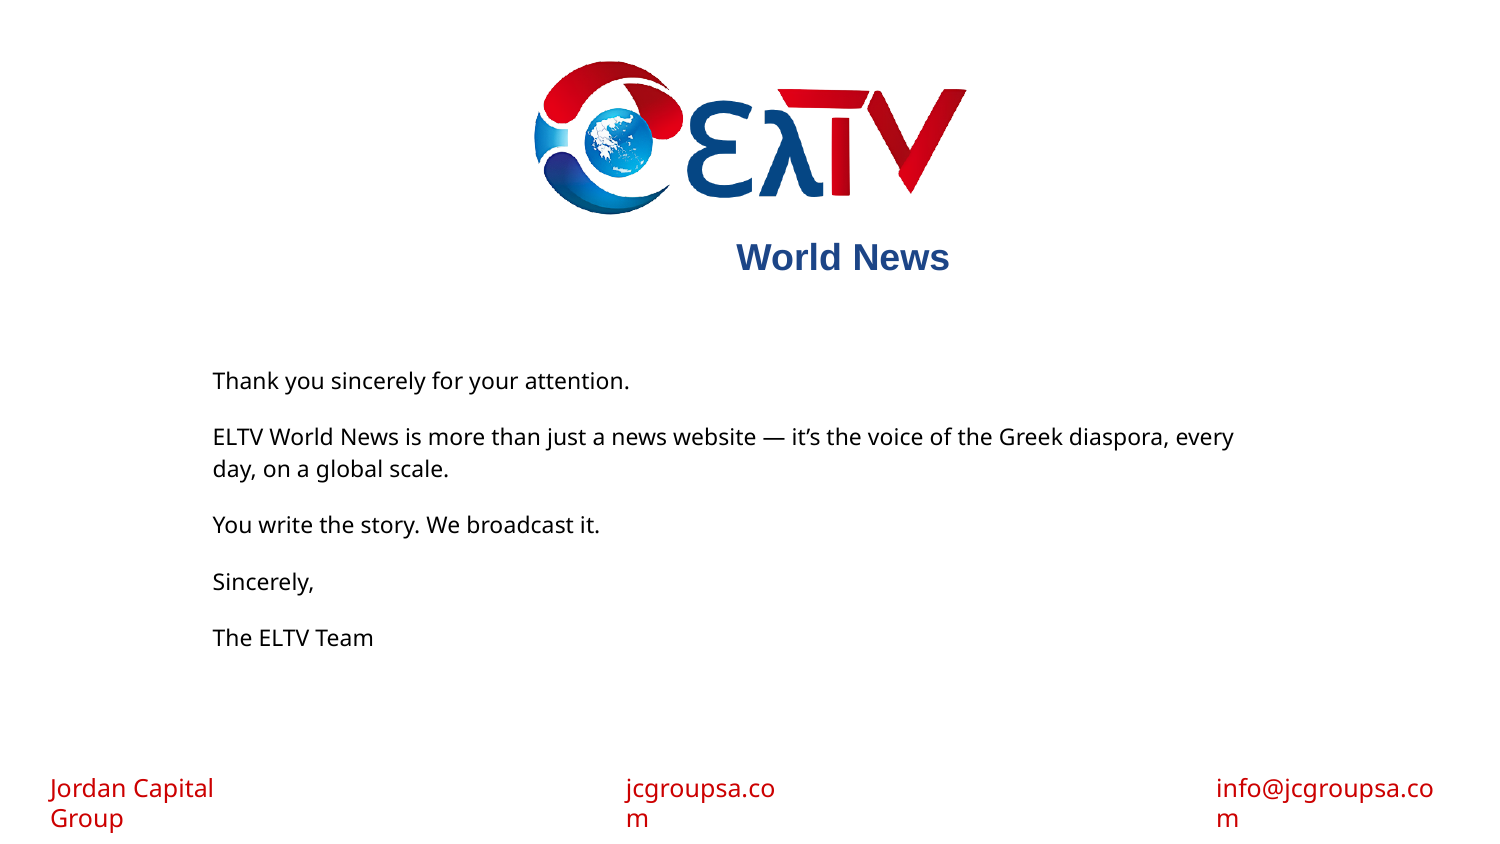

World News
Thank you sincerely for your attention.
ELTV World News is more than just a news website — it’s the voice of the Greek diaspora, every day, on a global scale.
You write the story. We broadcast it.
Sincerely,
The ELTV Team
Jordan Capital Group
jcgroupsa.com
info@jcgroupsa.com